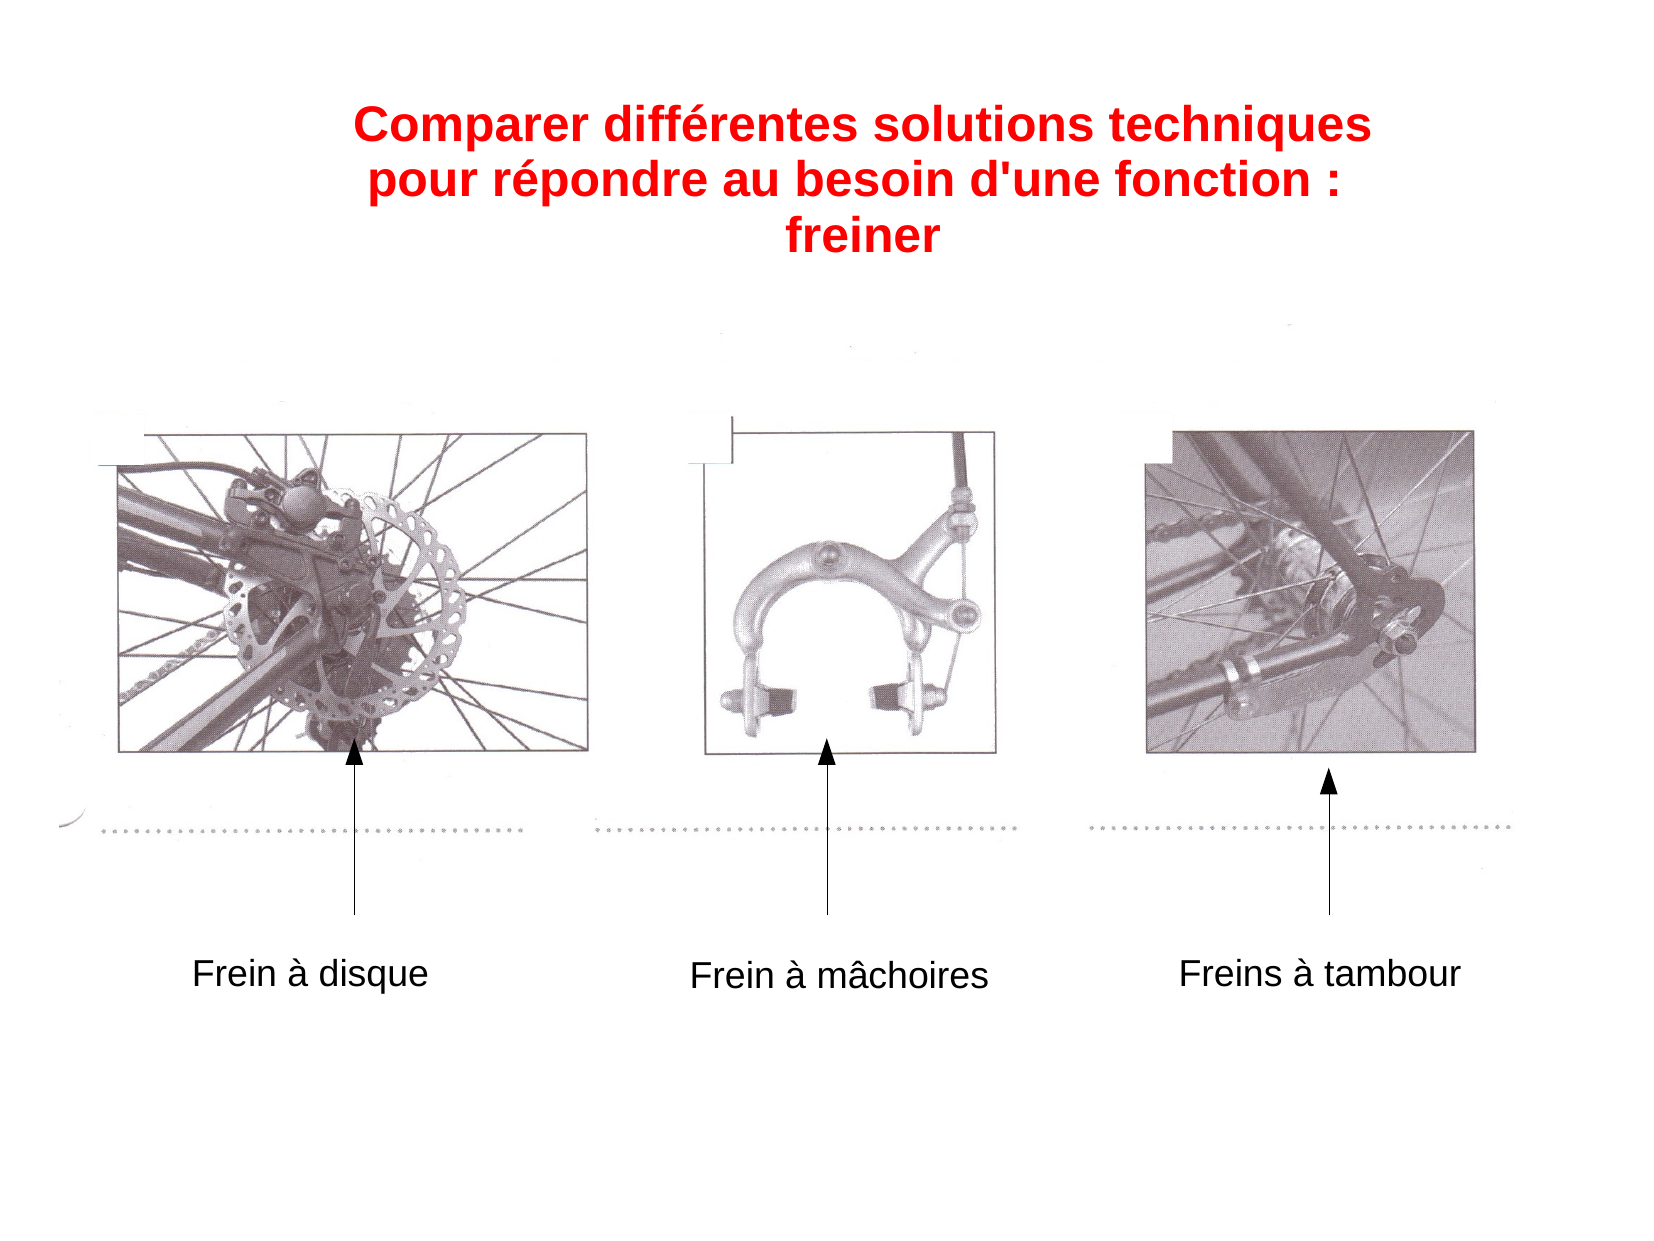

Comparer différentes solutions techniques
 pour répondre au besoin d'une fonction :
freiner
Frein à disque
Freins à tambour
Frein à mâchoires